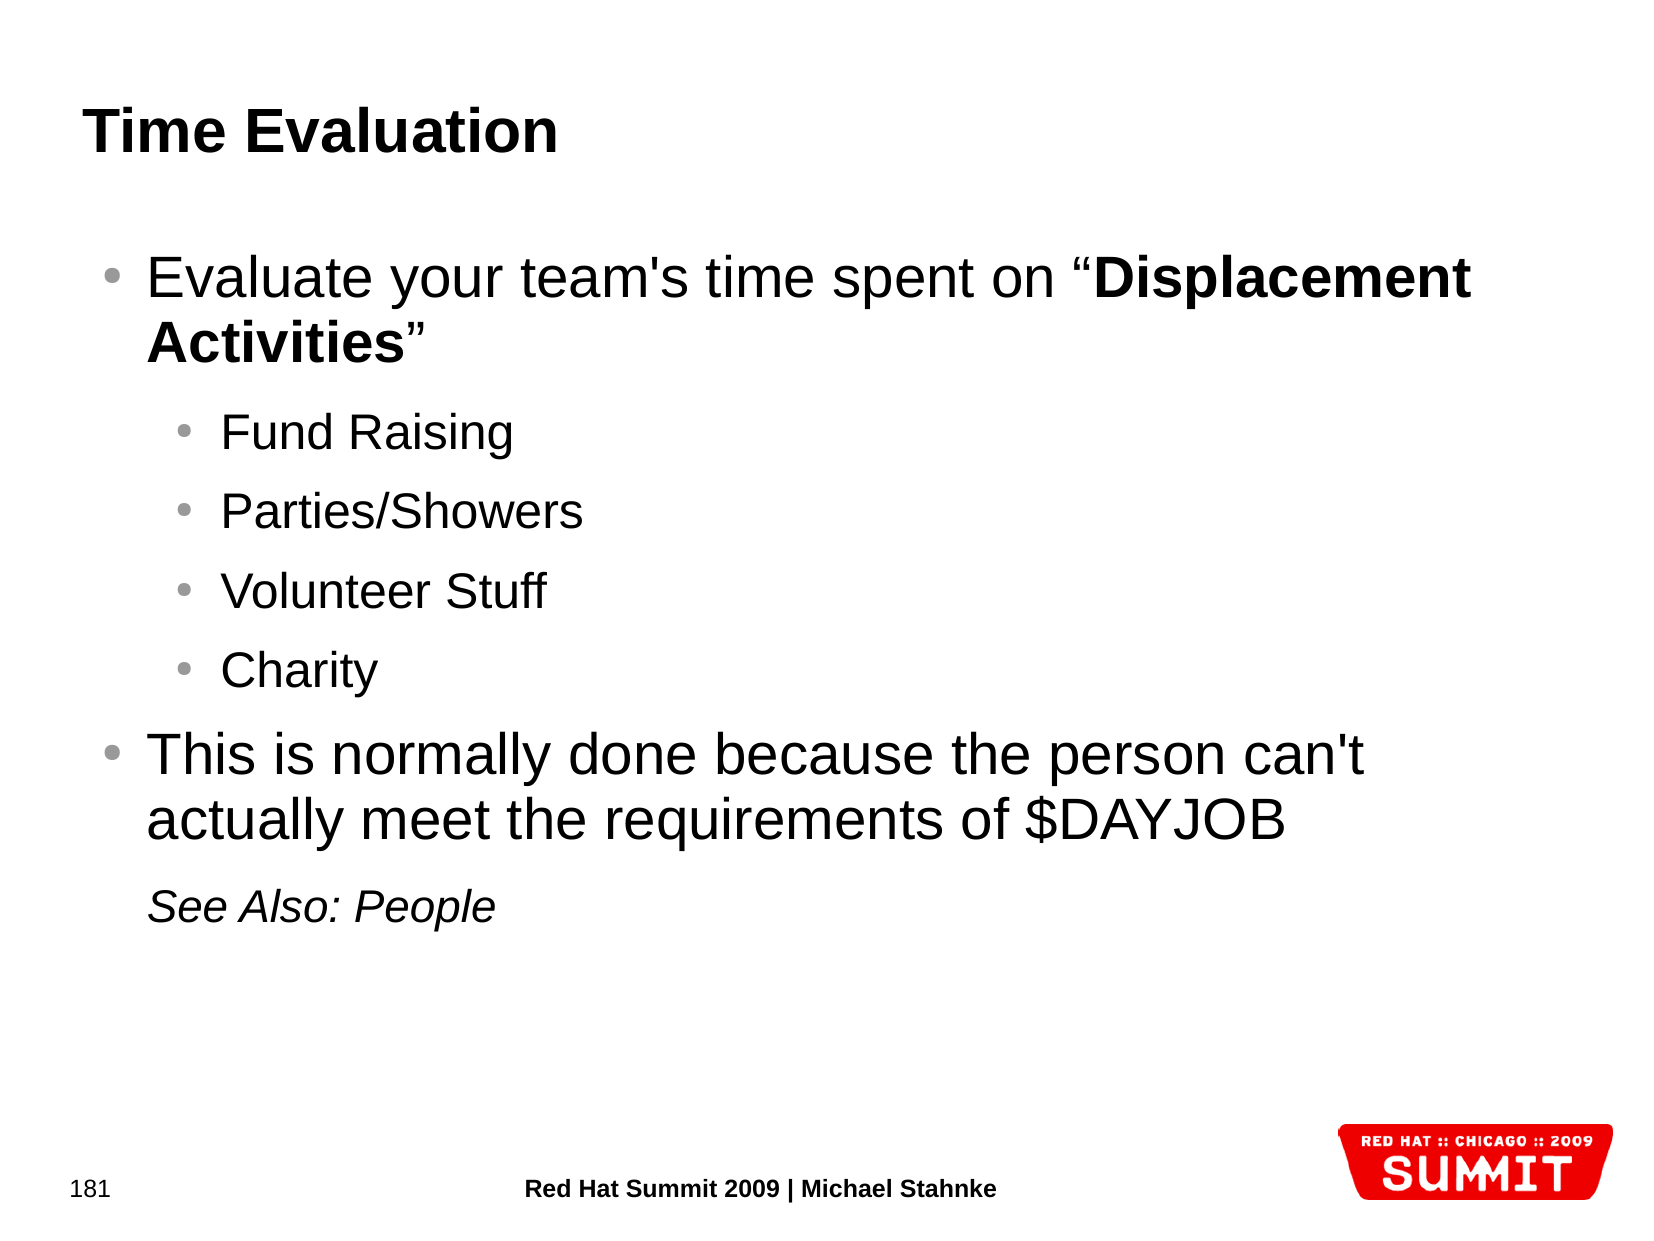

# Time Evaluation
Evaluate your team's time spent on “Displacement Activities”
Fund Raising
Parties/Showers
Volunteer Stuff
Charity
This is normally done because the person can't actually meet the requirements of $DAYJOB
See Also: People